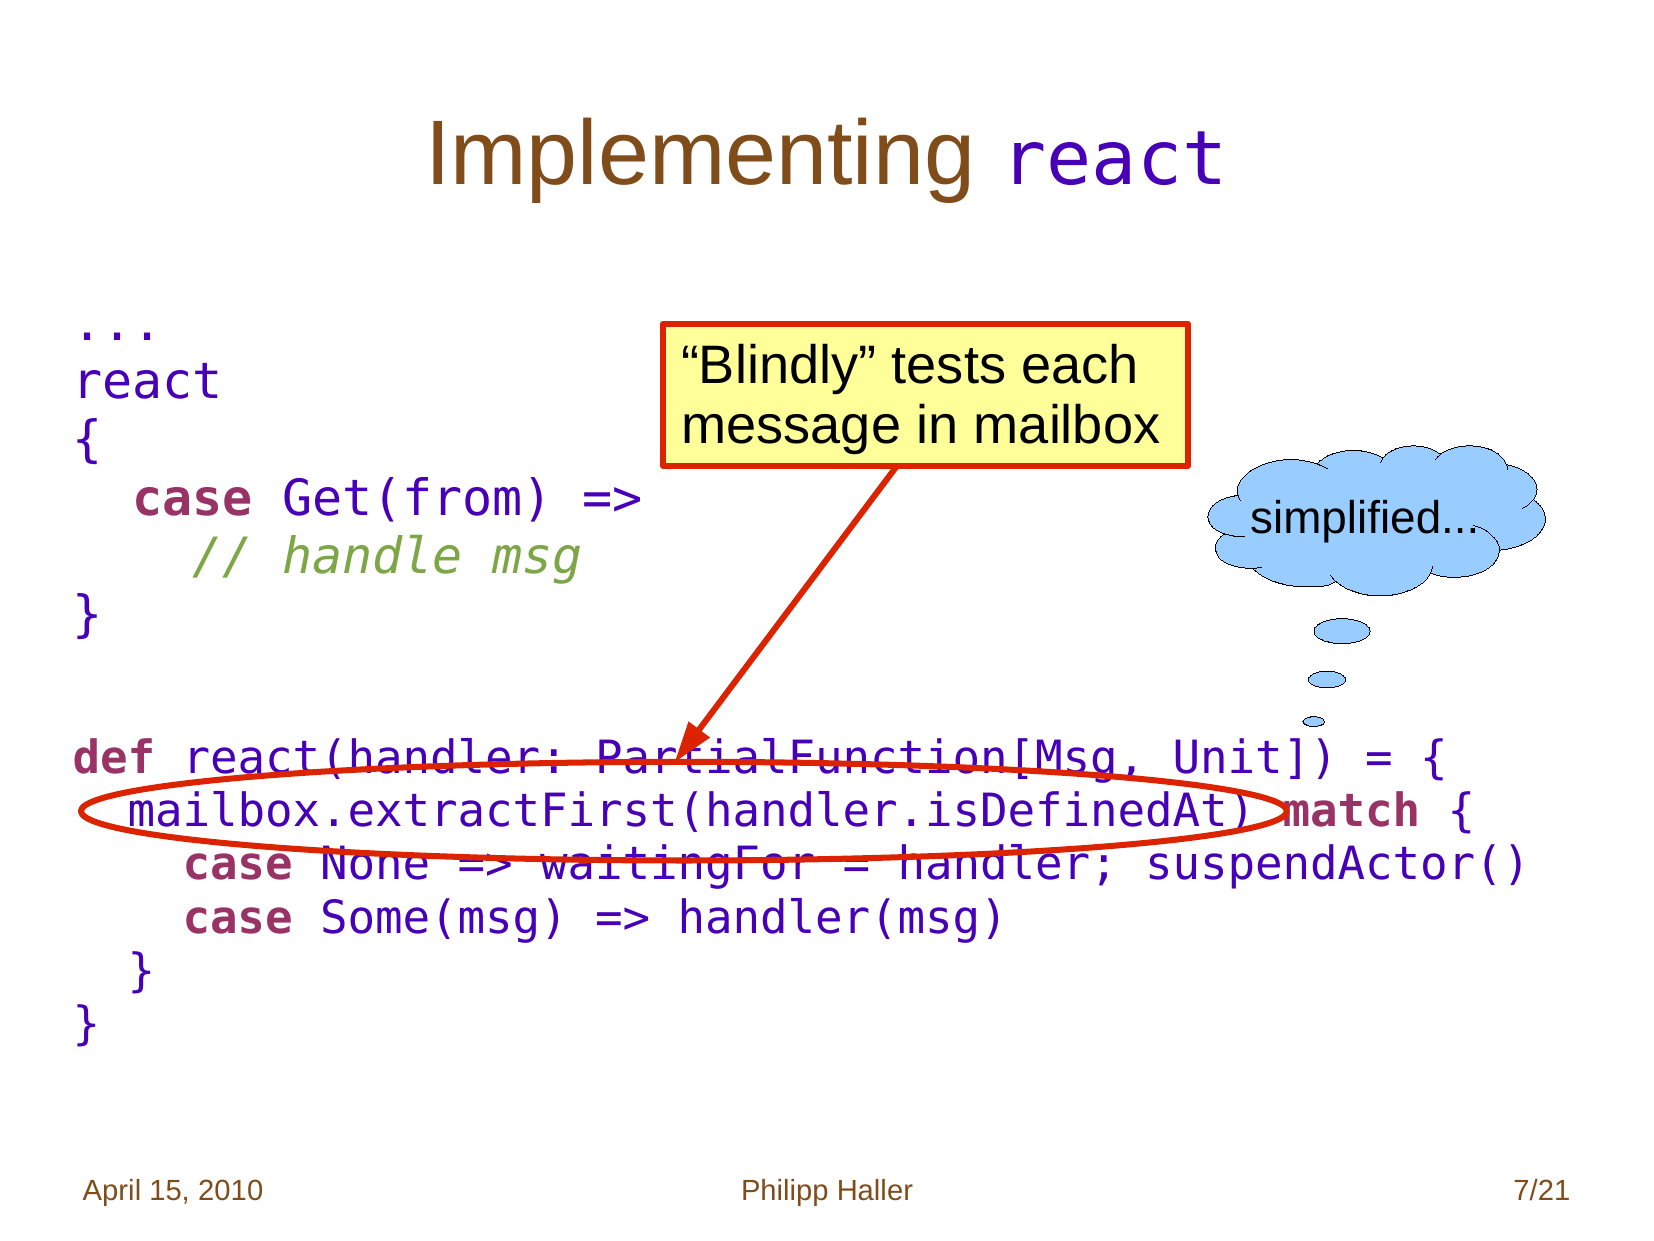

# Implementing react
...
react
{
 case Get(from) =>
 // handle msg
}
“Blindly” tests each message in mailbox
simplified...
def react(handler: PartialFunction[Msg, Unit]) = {
 mailbox.extractFirst(handler.isDefinedAt) match {
 case None => waitingFor = handler; suspendActor()
 case Some(msg) => handler(msg)
 }
}
April 15, 2010
Translucent Functions
7